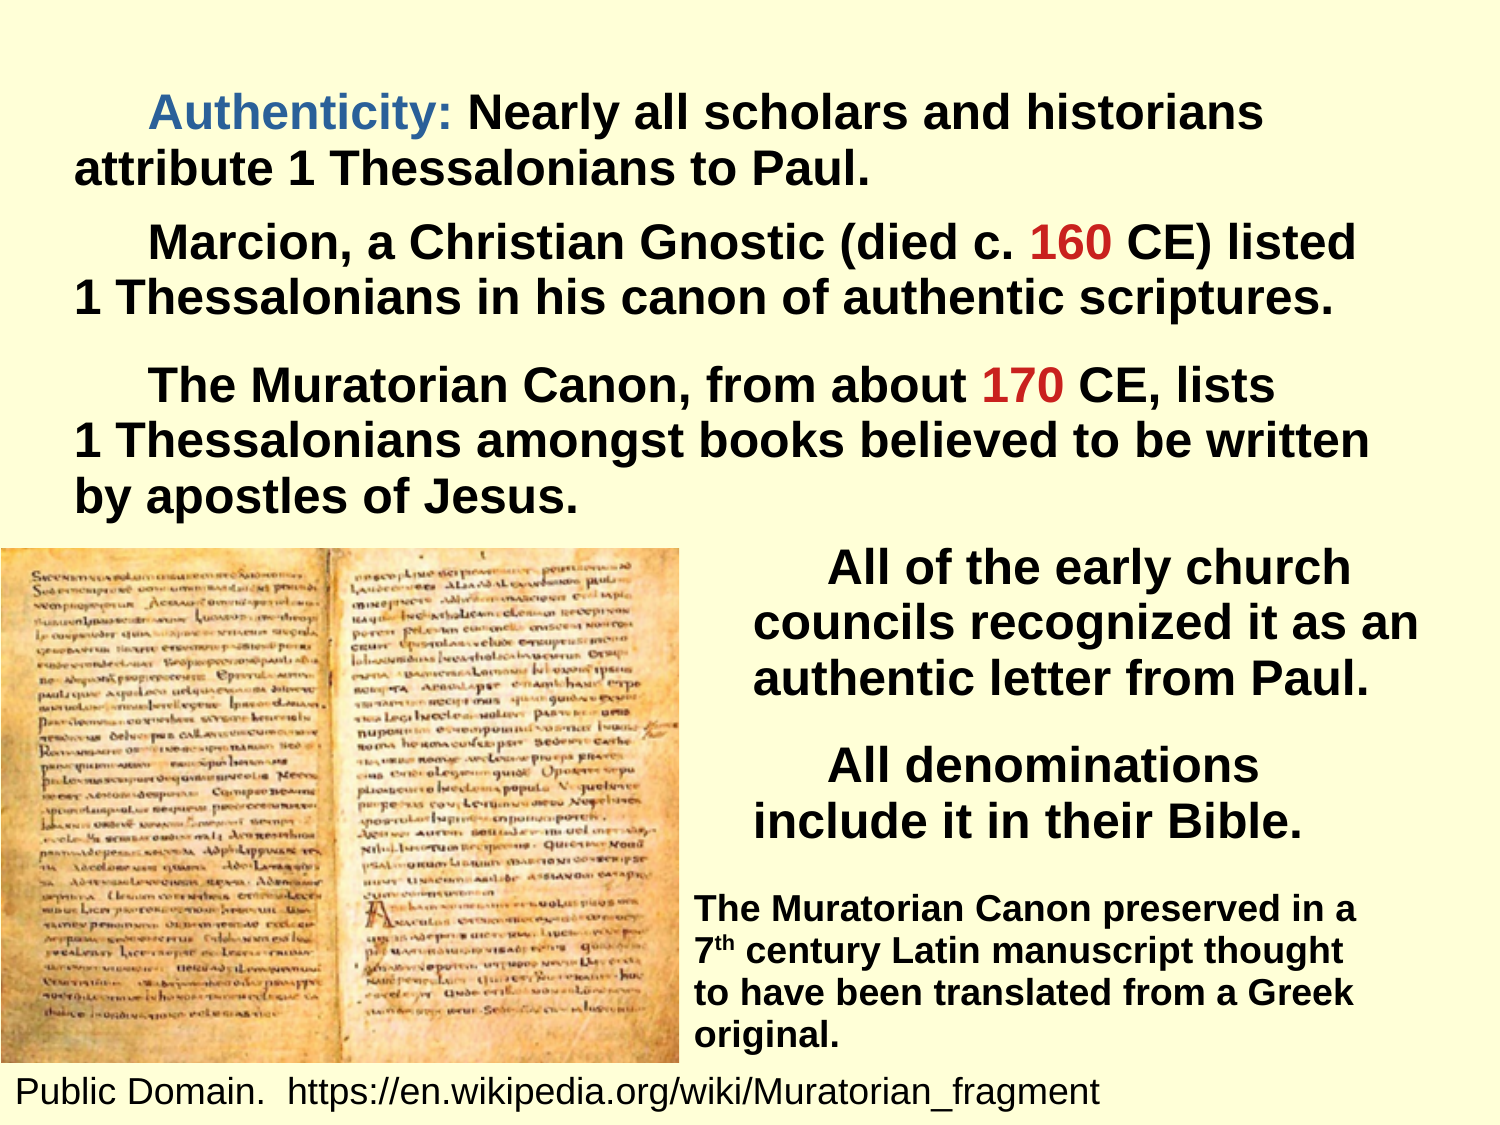

Authenticity: Nearly all scholars and historians attribute 1 Thessalonians to Paul.
	Marcion, a Christian Gnostic (died c. 160 CE) listed 1 Thessalonians in his canon of authentic scriptures.
	The Muratorian Canon, from about 170 CE, lists
1 Thessalonians amongst books believed to be written by apostles of Jesus.
	All of the early church councils recognized it as an authentic letter from Paul.
	All denominations include it in their Bible.
The Muratorian Canon preserved in a 7th century Latin manuscript thought to have been translated from a Greek original.
Public Domain. https://en.wikipedia.org/wiki/Muratorian_fragment